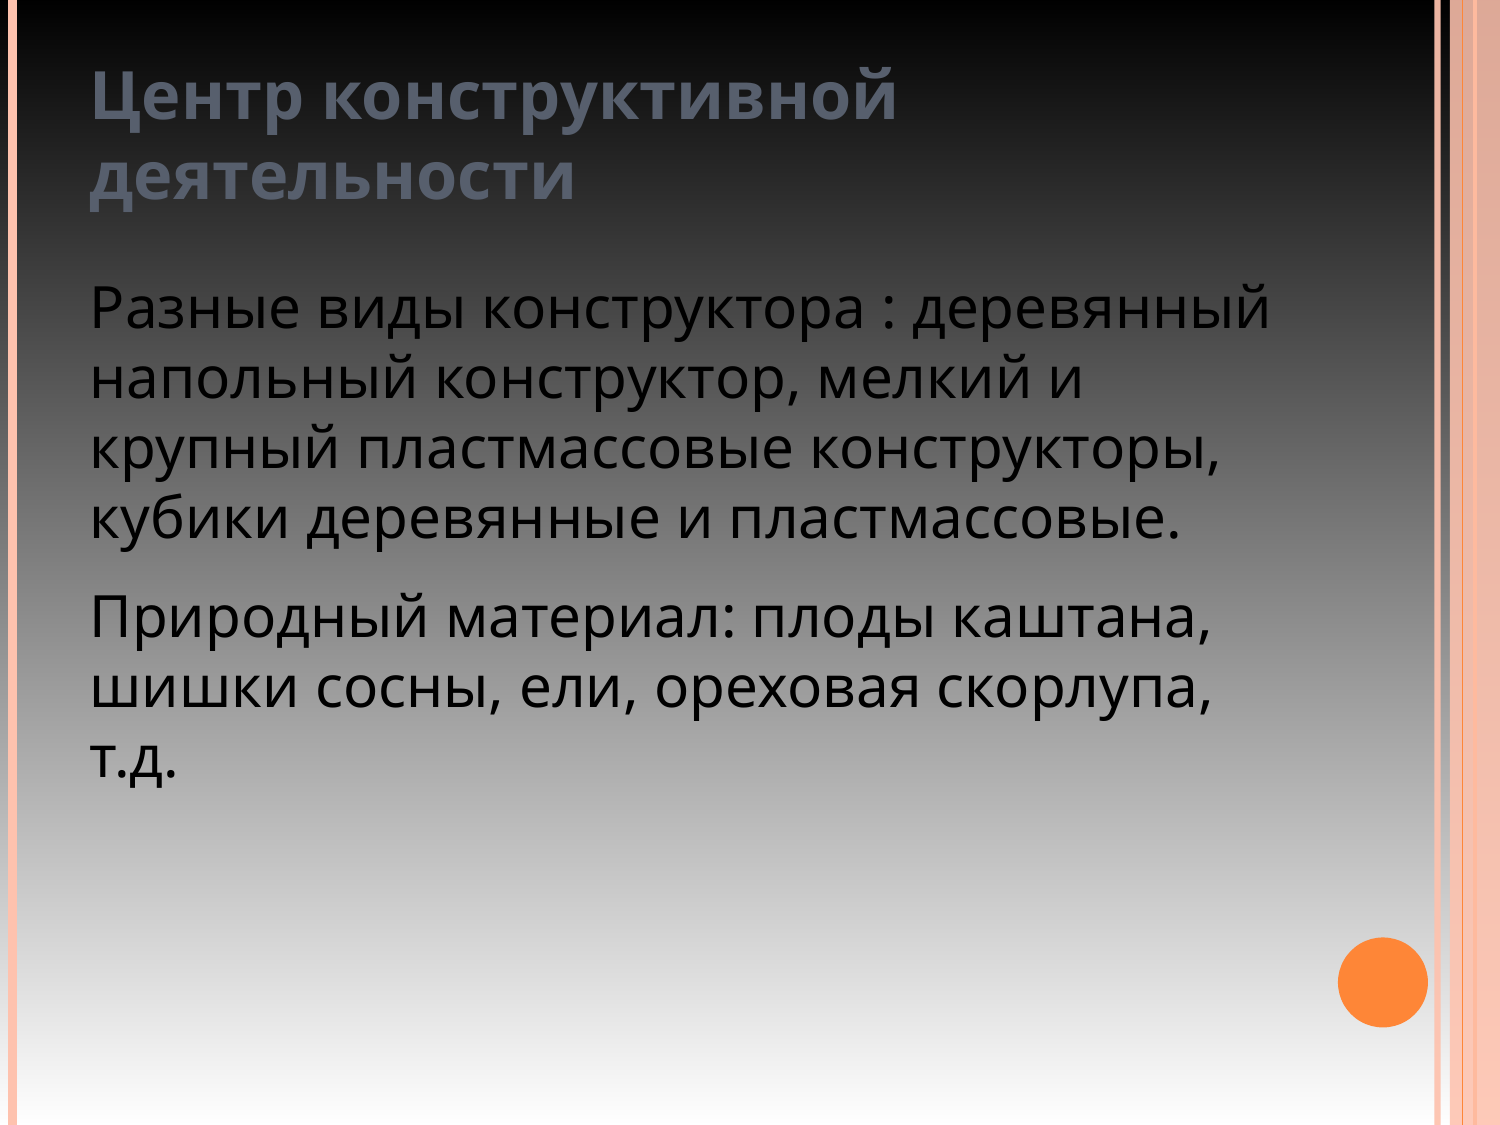

# Центр конструктивной деятельности
Разные виды конструктора : деревянный напольный конструктор, мелкий и крупный пластмассовые конструкторы, кубики деревянные и пластмассовые.
Природный материал: плоды каштана, шишки сосны, ели, ореховая скорлупа, т.д.